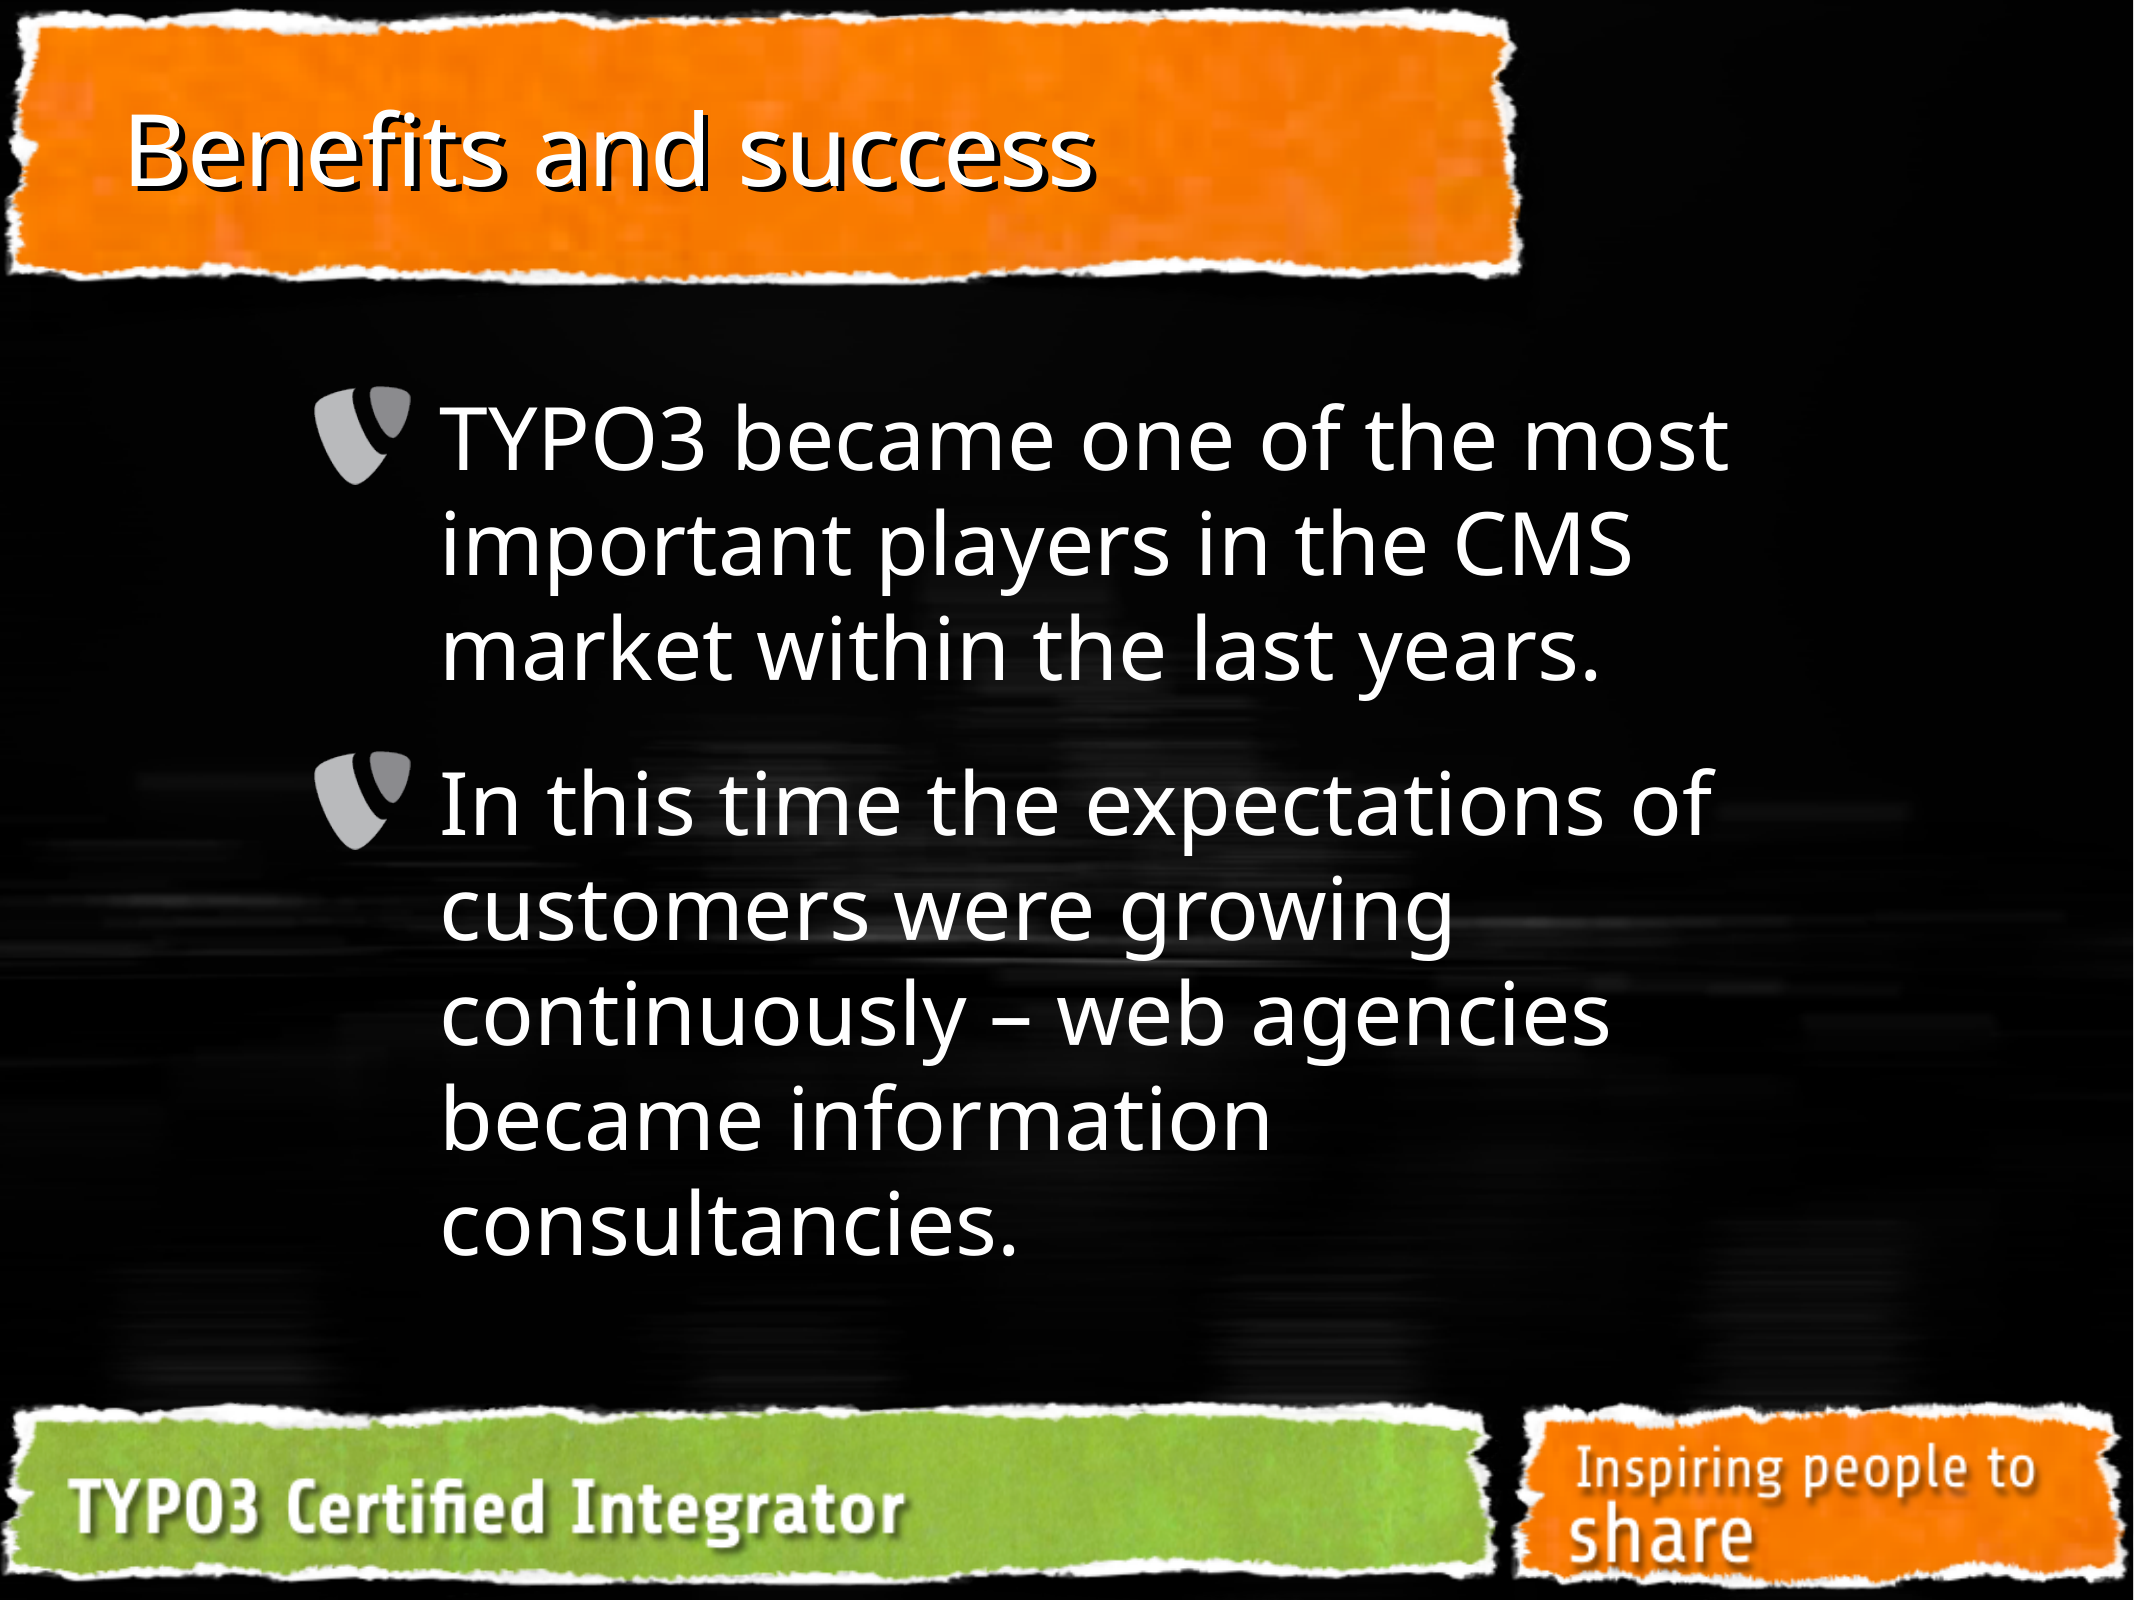

# Benefits and success
TYPO3 became one of the most important players in the CMS market within the last years.
In this time the expectations of customers were growing continuously – web agencies became information consultancies.